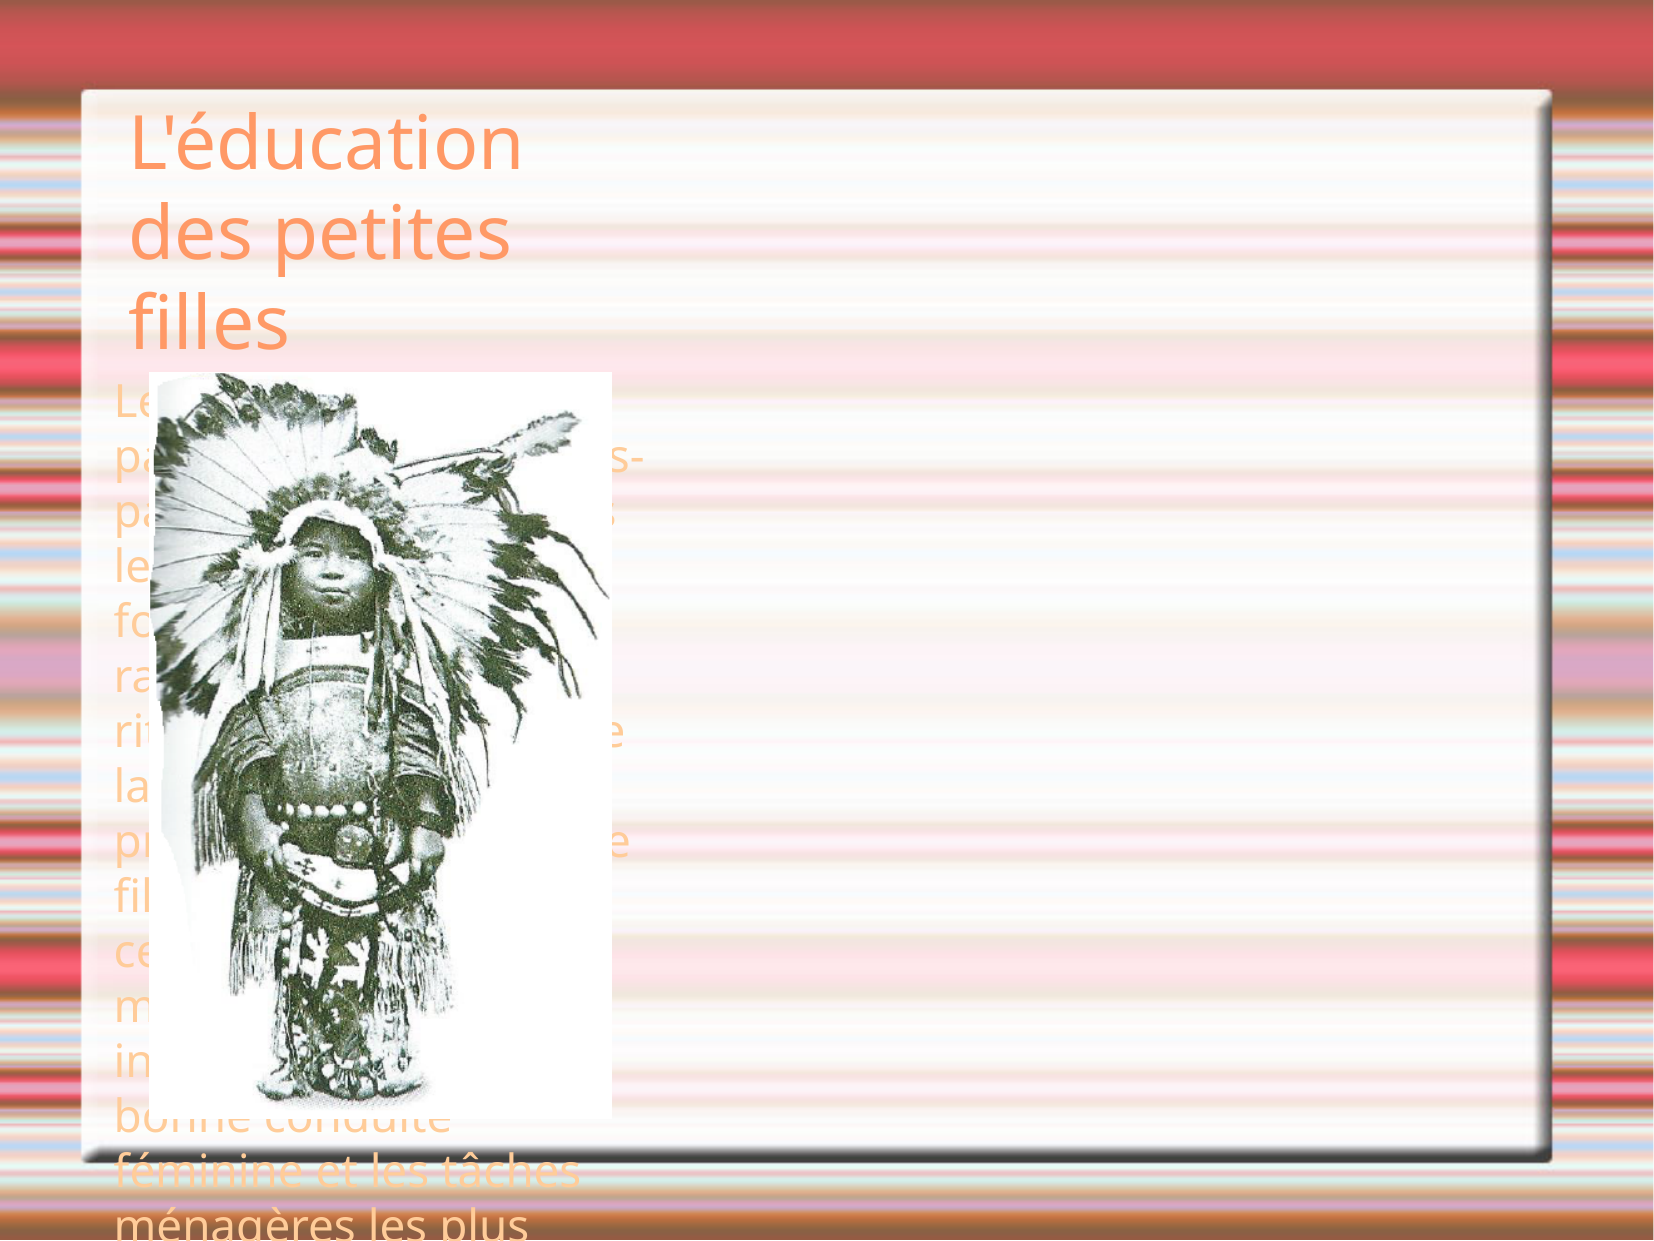

# L'éducation des petites filles
Les enfants n'allaient pas à l'école. Les grands-parents, les patriarches leur enseignaient, sous forme de contes racontés, l'histoire, les rites et les coutumes de la tribu. Les dix premières années d'une fillette ressemblaient à celles des garçons. Sa mère, cependant, lui inculquait les règles de bonne conduite féminine et les tâches ménagères les plus simples, elle lui apprenait aussi à s'occuper des cadets. En jouant à la poupée, la fillette découvrait son rôle de future mère.